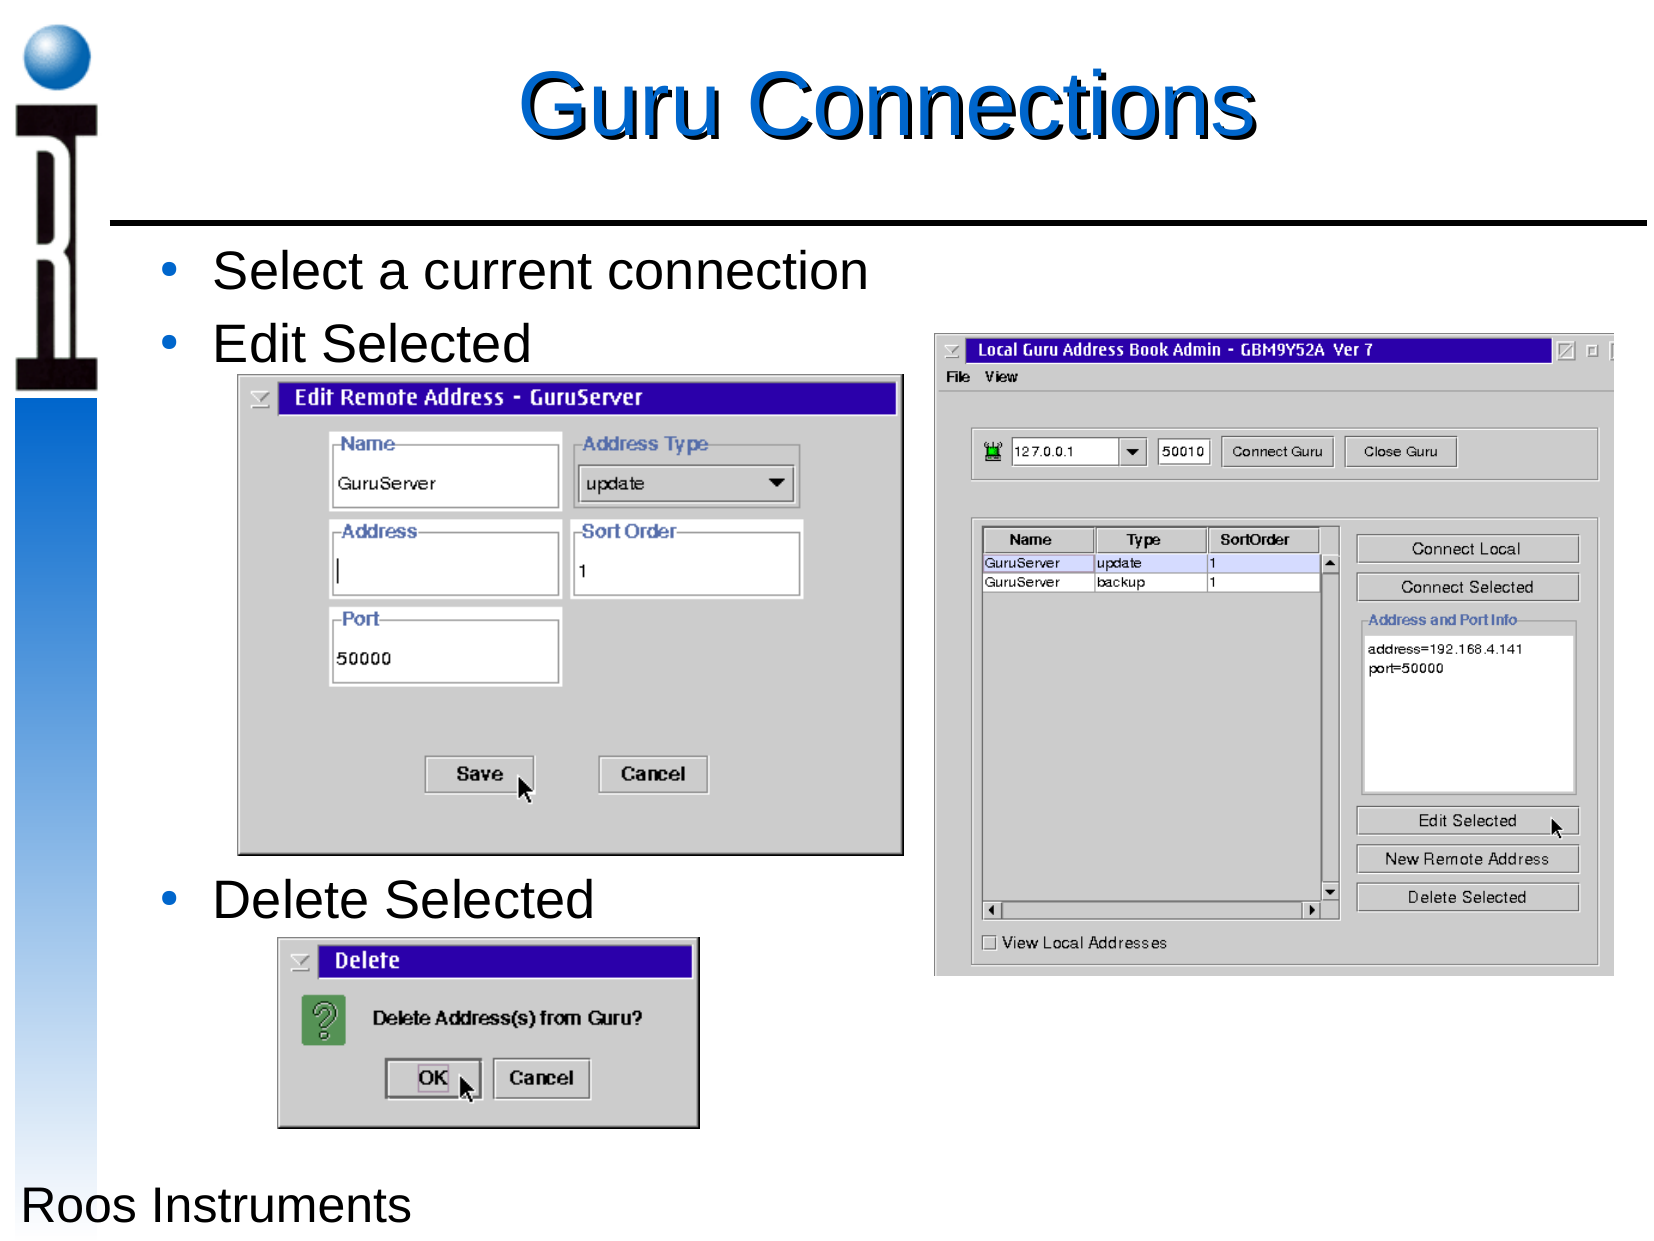

# Guru Connections
Select a current connection
Edit Selected
Delete Selected